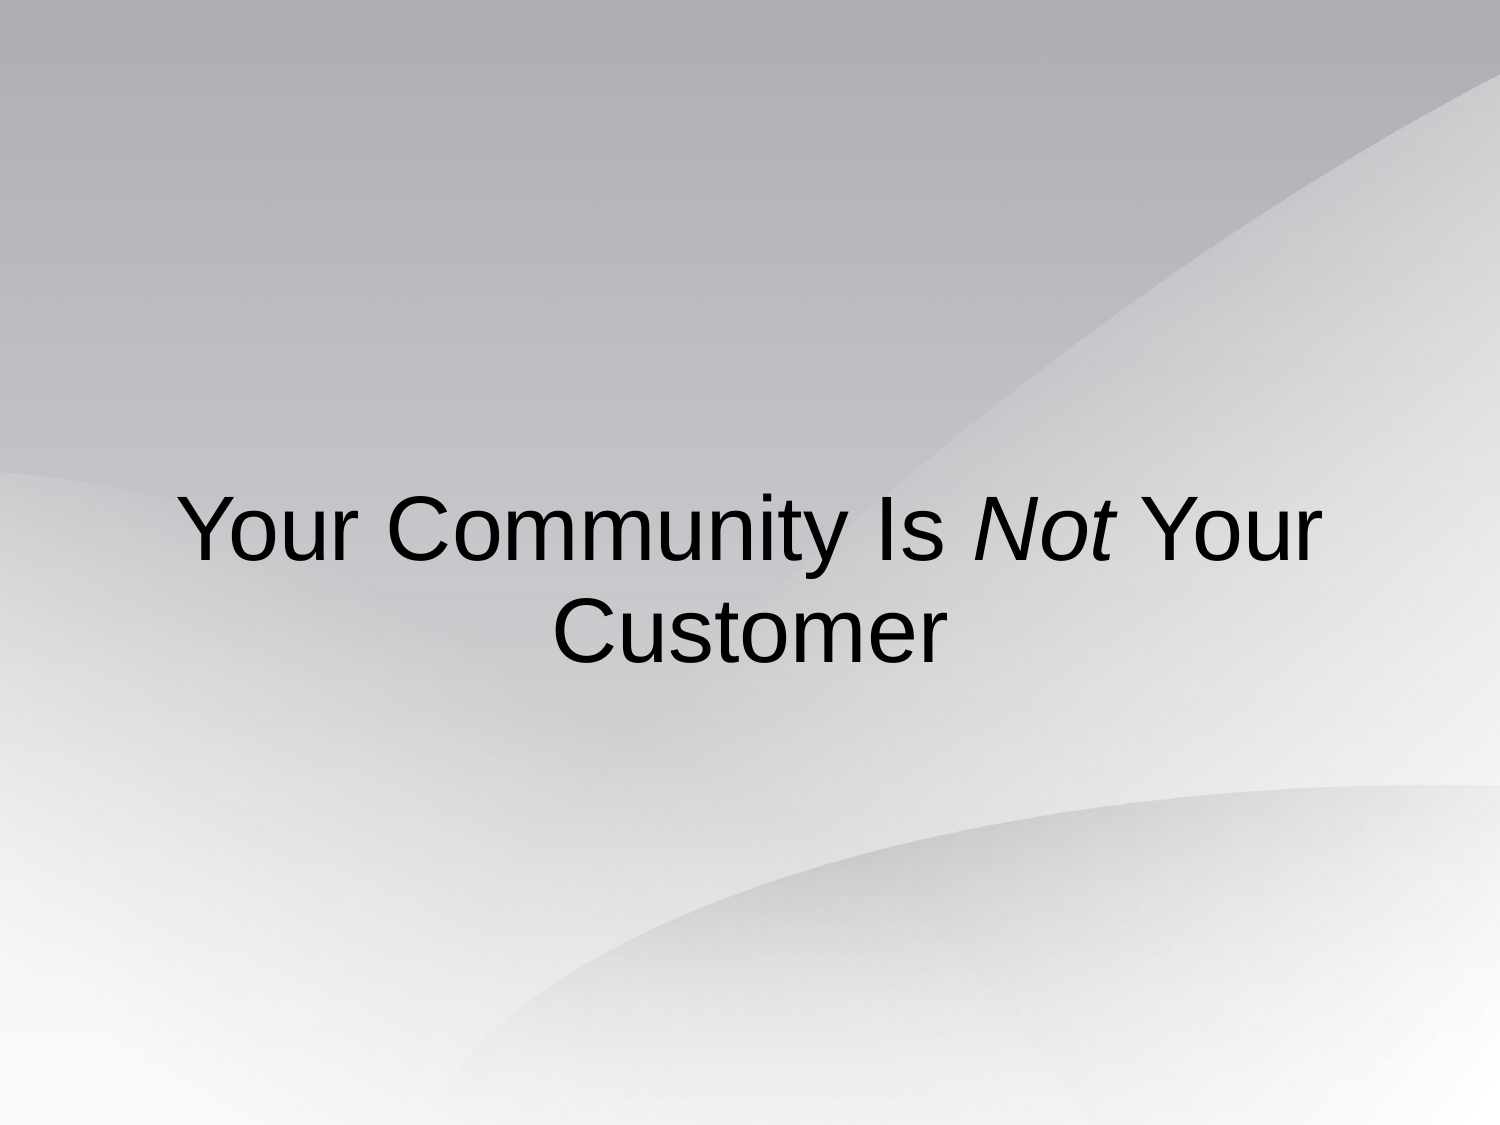

# Your Community Is Not Your Customer